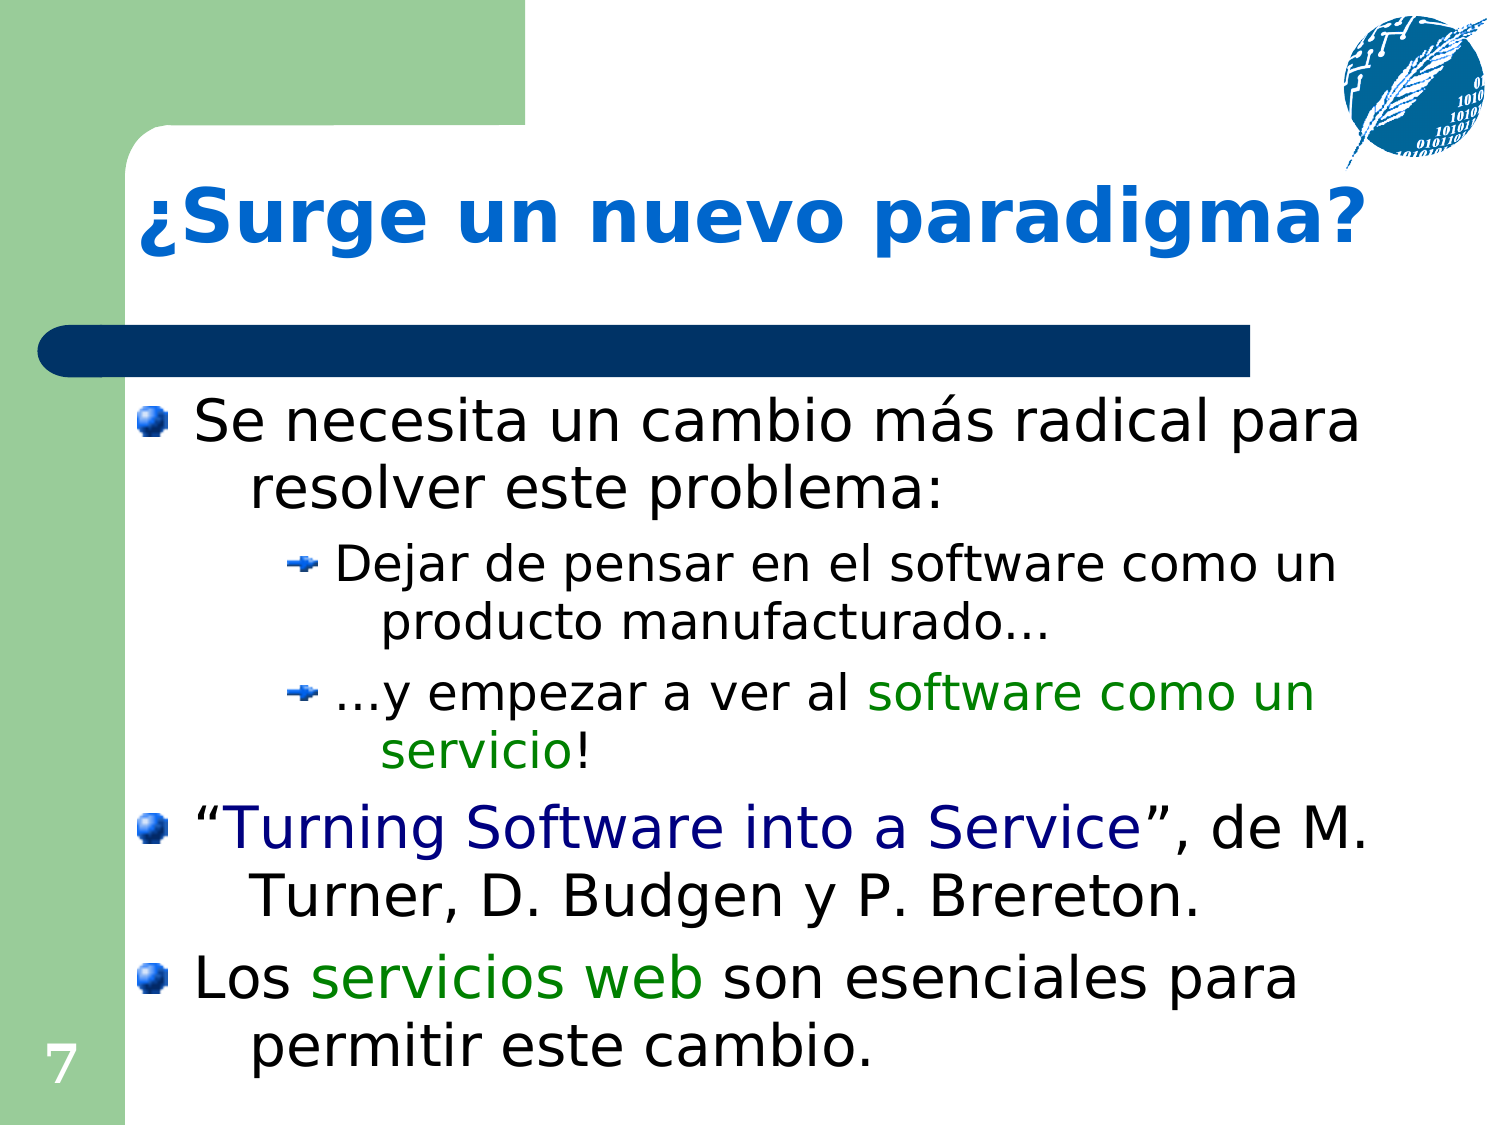

# ¿Surge un nuevo paradigma?
Se necesita un cambio más radical para resolver este problema:
Dejar de pensar en el software como un producto manufacturado...
...y empezar a ver al software como un servicio!
“Turning Software into a Service”, de M. Turner, D. Budgen y P. Brereton.
Los servicios web son esenciales para permitir este cambio.
7